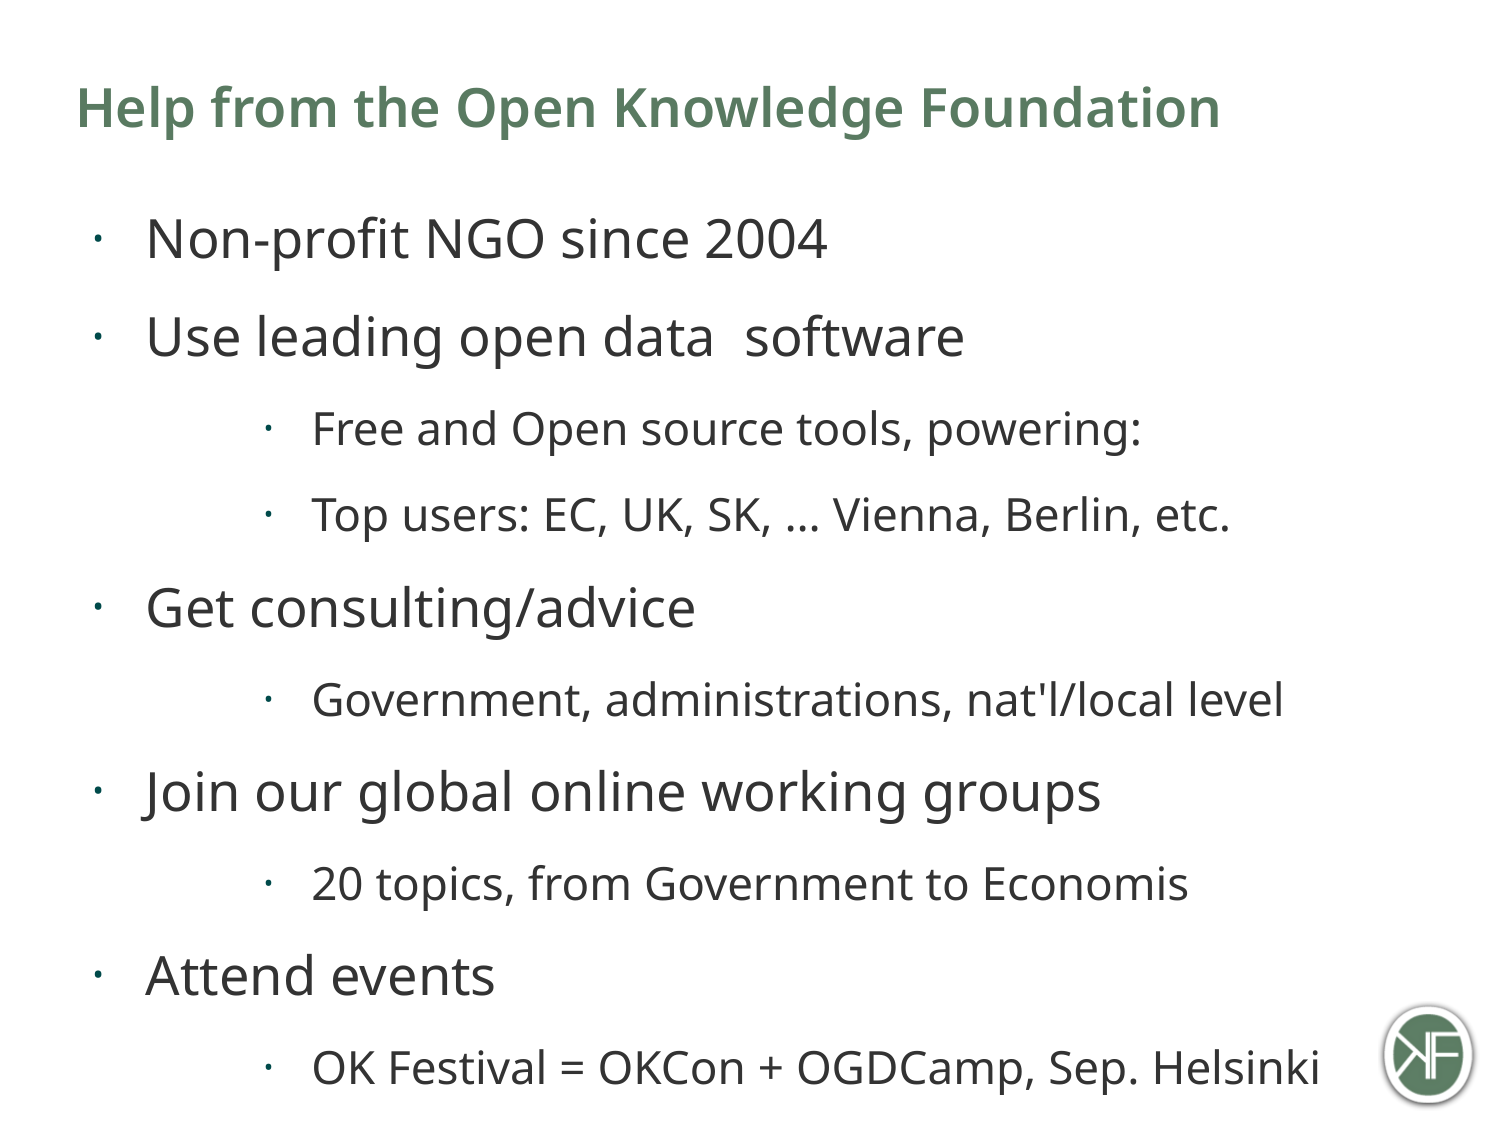

# Help from the Open Knowledge Foundation
Non-profit NGO since 2004
Use leading open data software
Free and Open source tools, powering:
Top users: EC, UK, SK, … Vienna, Berlin, etc.
Get consulting/advice
Government, administrations, nat'l/local level
Join our global online working groups
20 topics, from Government to Economis
Attend events
OK Festival = OKCon + OGDCamp, Sep. Helsinki